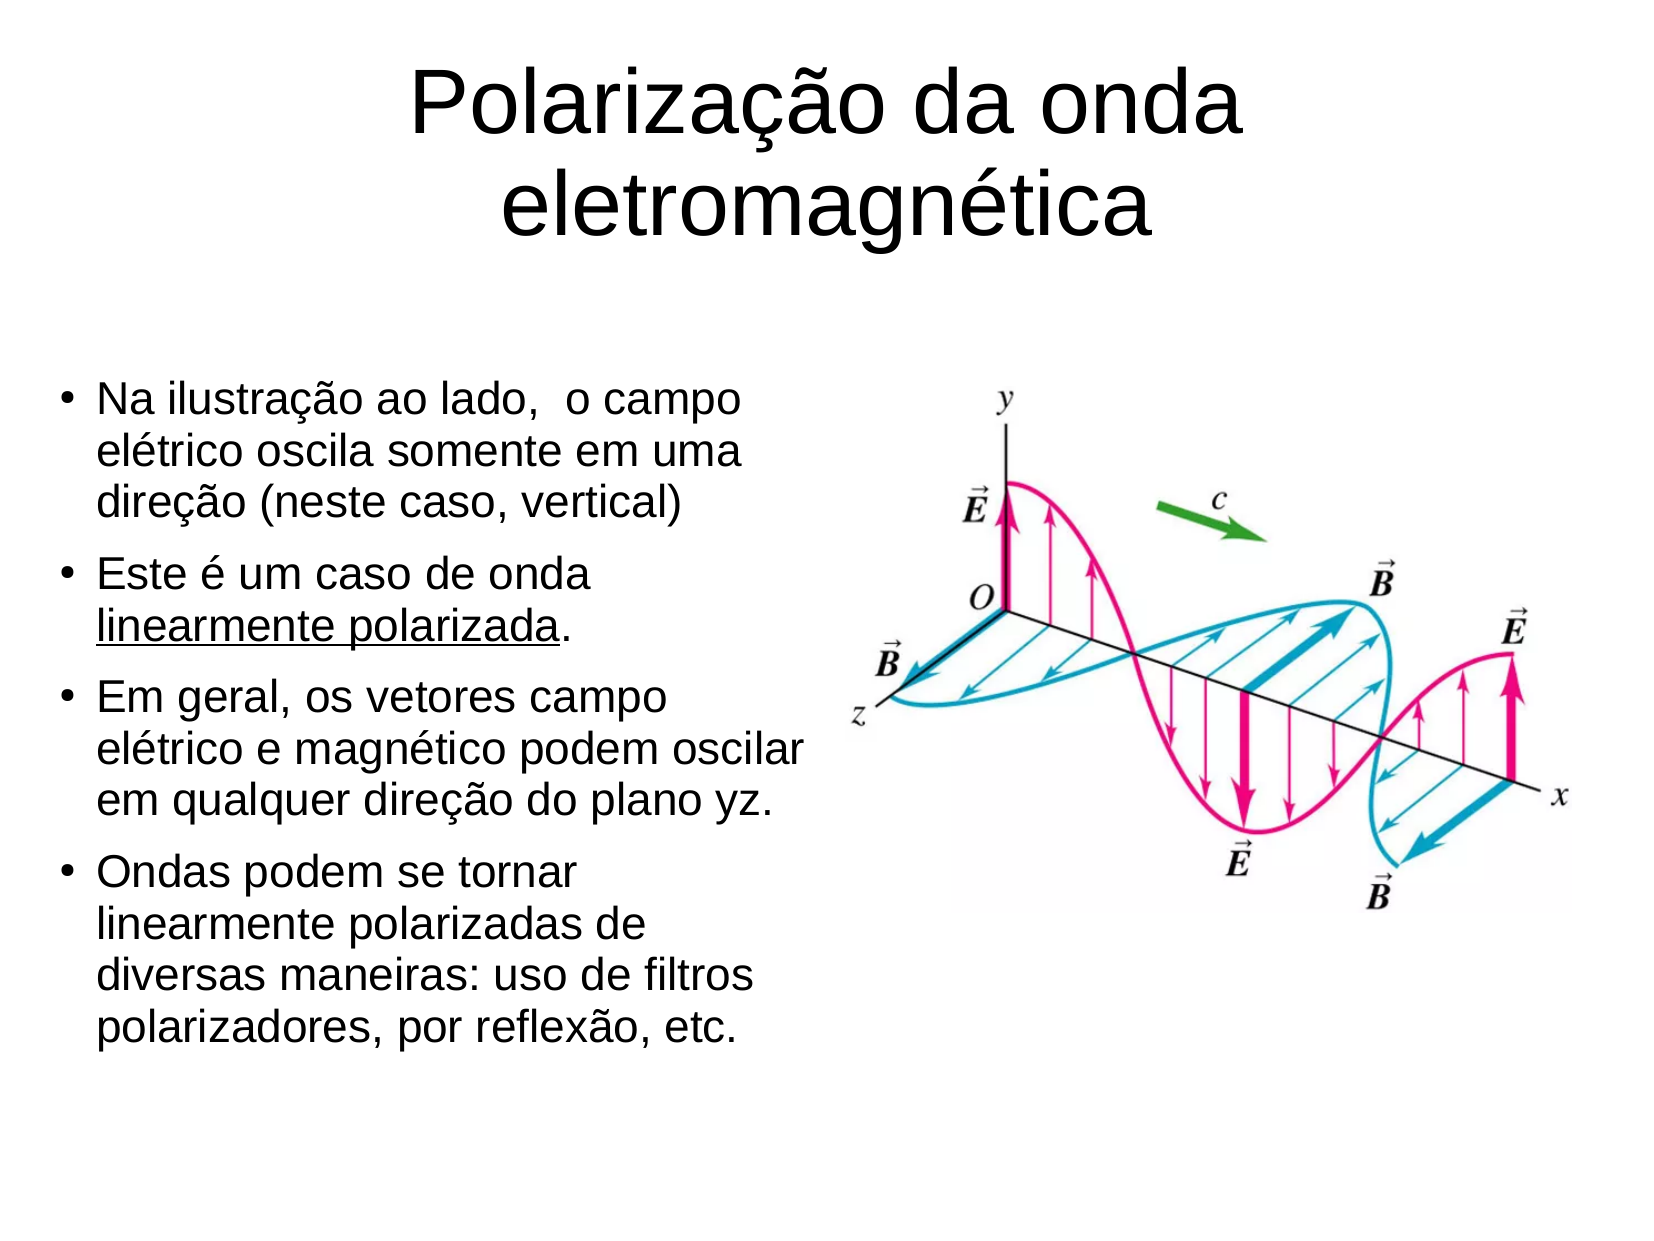

# Polarização da onda eletromagnética
Na ilustração ao lado, o campo elétrico oscila somente em uma direção (neste caso, vertical)
Este é um caso de onda linearmente polarizada.
Em geral, os vetores campo elétrico e magnético podem oscilar em qualquer direção do plano yz.
Ondas podem se tornar linearmente polarizadas de diversas maneiras: uso de filtros polarizadores, por reflexão, etc.